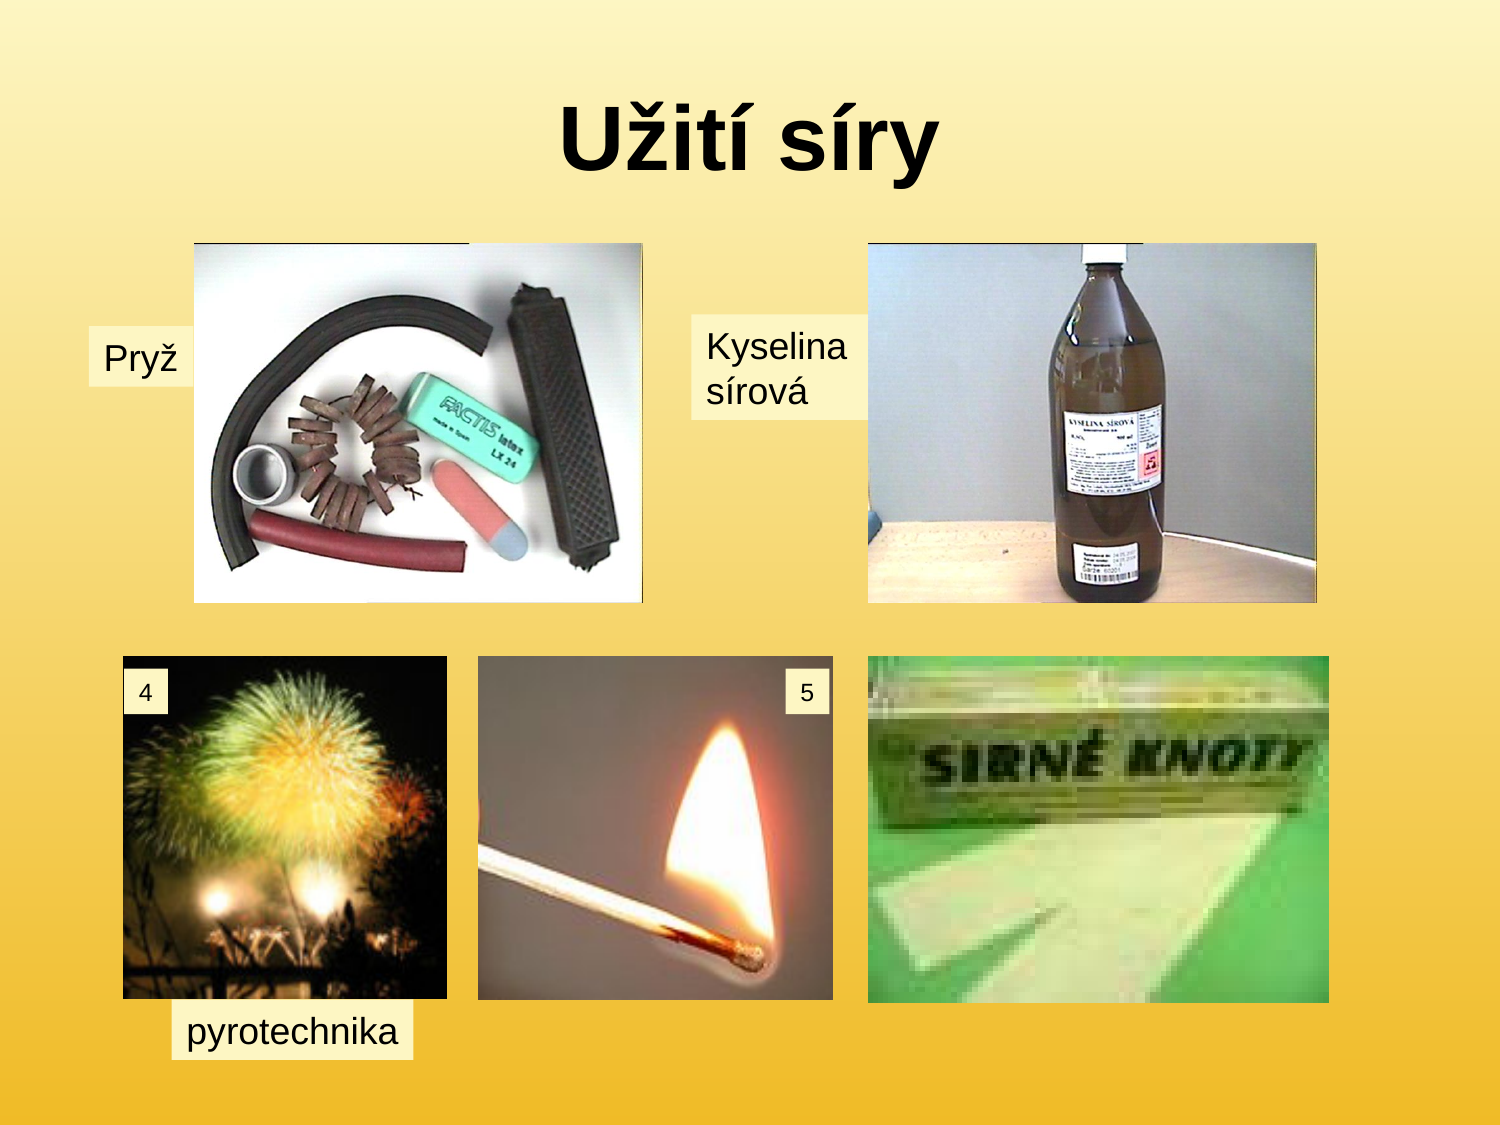

# Užití síry
Kyselina
sírová
Pryž
4
5
pyrotechnika